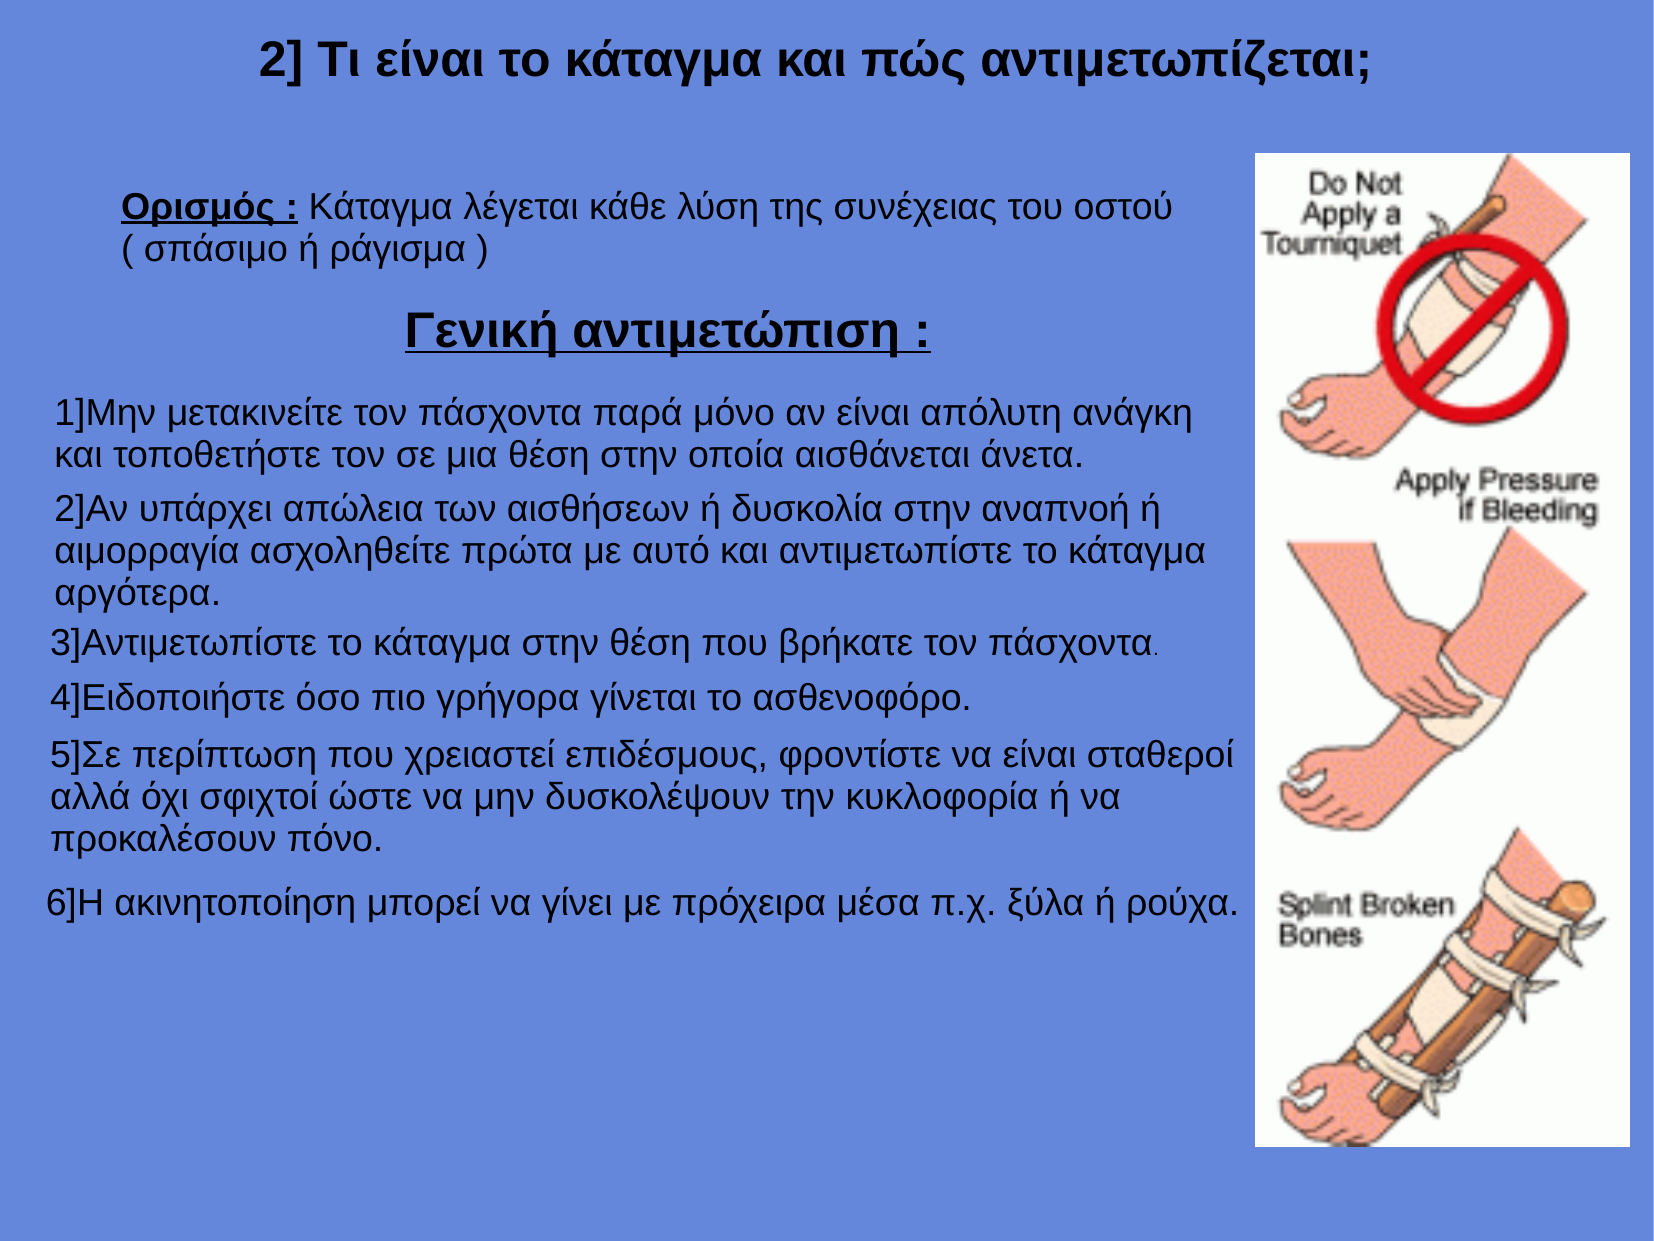

2] Τι είναι το κάταγμα και πώς αντιμετωπίζεται;
Ορισμός : Κάταγμα λέγεται κάθε λύση της συνέχειας του οστού ( σπάσιμο ή ράγισμα )
Γενική αντιμετώπιση :
1]Μην μετακινείτε τον πάσχοντα παρά μόνο αν είναι απόλυτη ανάγκη και τοποθετήστε τον σε μια θέση στην οποία αισθάνεται άνετα.
2]Αν υπάρχει απώλεια των αισθήσεων ή δυσκολία στην αναπνοή ή αιμορραγία ασχοληθείτε πρώτα με αυτό και αντιμετωπίστε το κάταγμα αργότερα.
3]Αντιμετωπίστε το κάταγμα στην θέση που βρήκατε τον πάσχοντα.
4]Ειδοποιήστε όσο πιο γρήγορα γίνεται το ασθενοφόρο.
5]Σε περίπτωση που χρειαστεί επιδέσμους, φροντίστε να είναι σταθεροί αλλά όχι σφιχτοί ώστε να μην δυσκολέψουν την κυκλοφορία ή να προκαλέσουν πόνο.
6]Η ακινητοποίηση μπορεί να γίνει με πρόχειρα μέσα π.χ. ξύλα ή ρούχα.